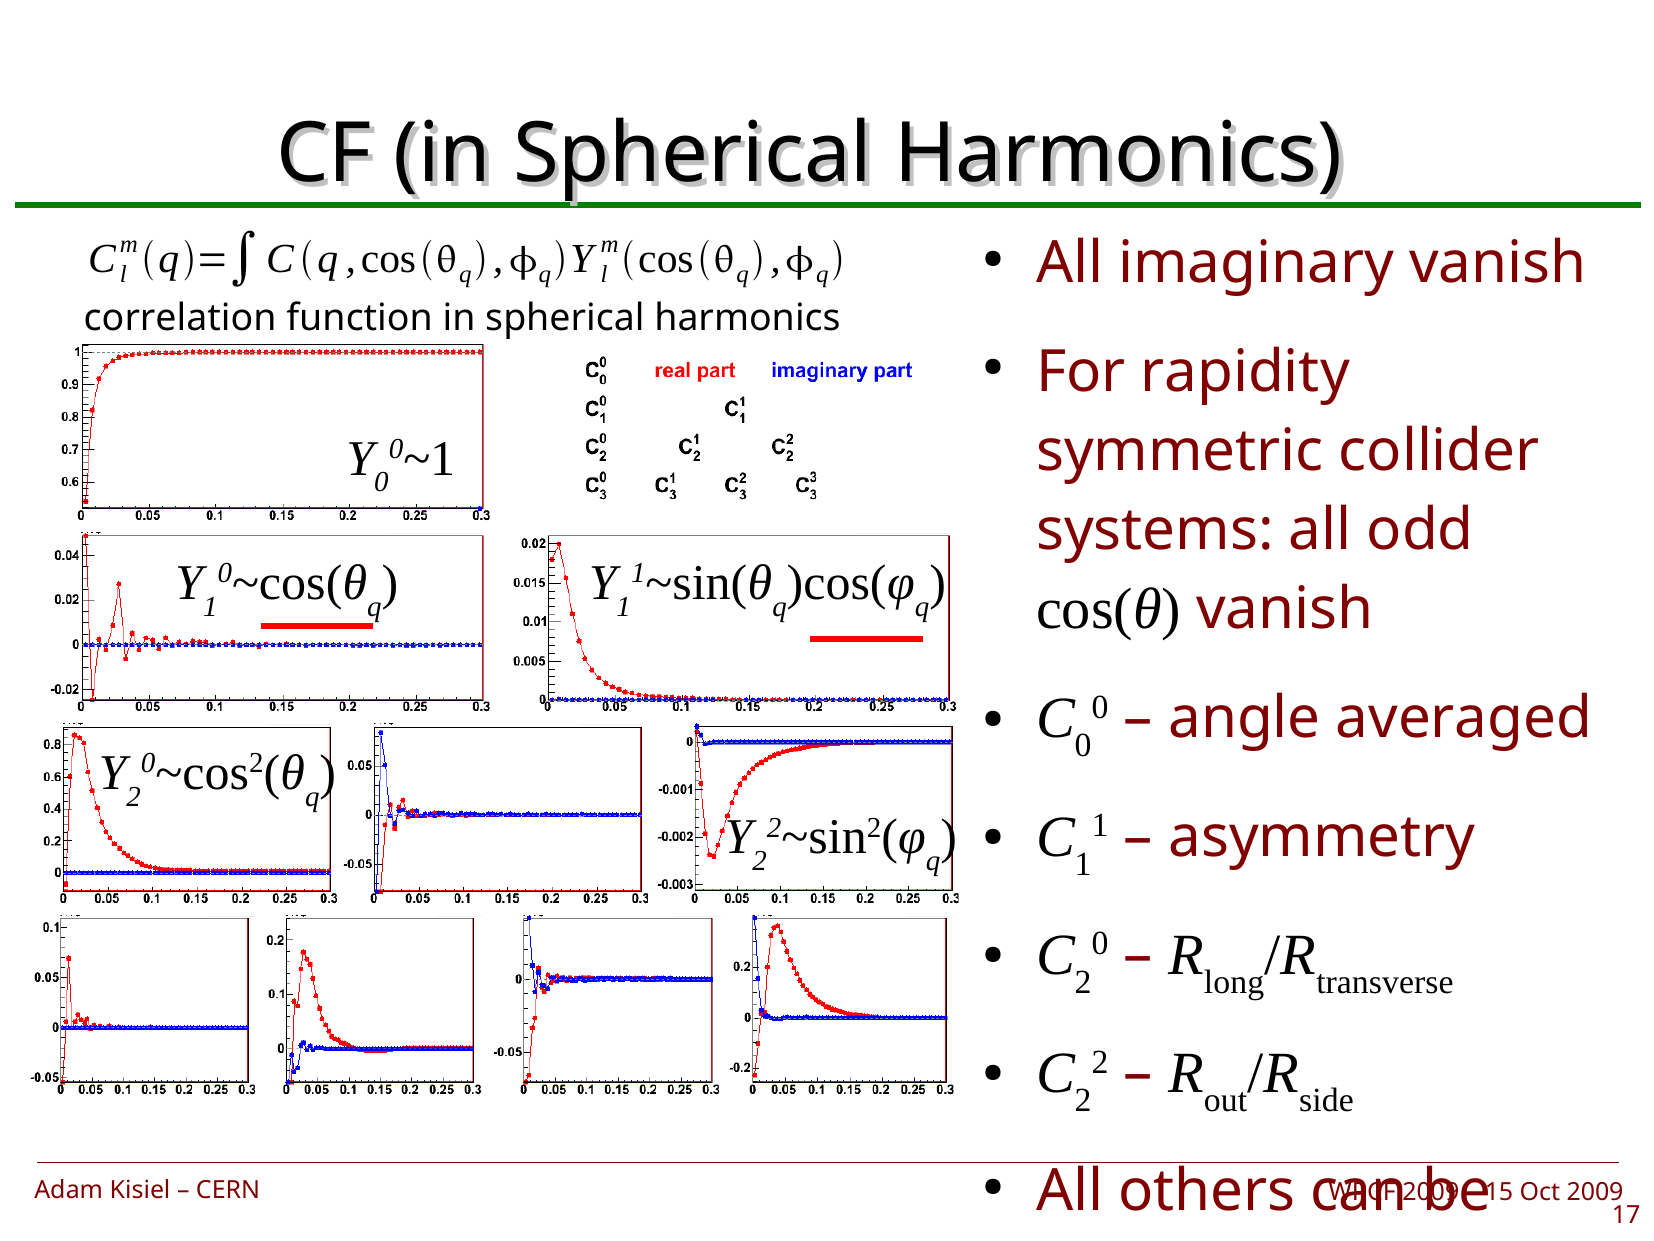

# CF (in Spherical Harmonics)
All imaginary vanish
For rapidity symmetric collider systems: all odd cos(θ) vanish
C00 – angle averaged
C11 – asymmetry
C20 – Rlong/Rtransverse
C22 – Rout/Rside
All others can be neglected
correlation function in spherical harmonics
Y00~1
Y10~cos(θq)
Y11~sin(θq)cos(φq)
Y20~cos2(θq)
Y22~sin2(φq)